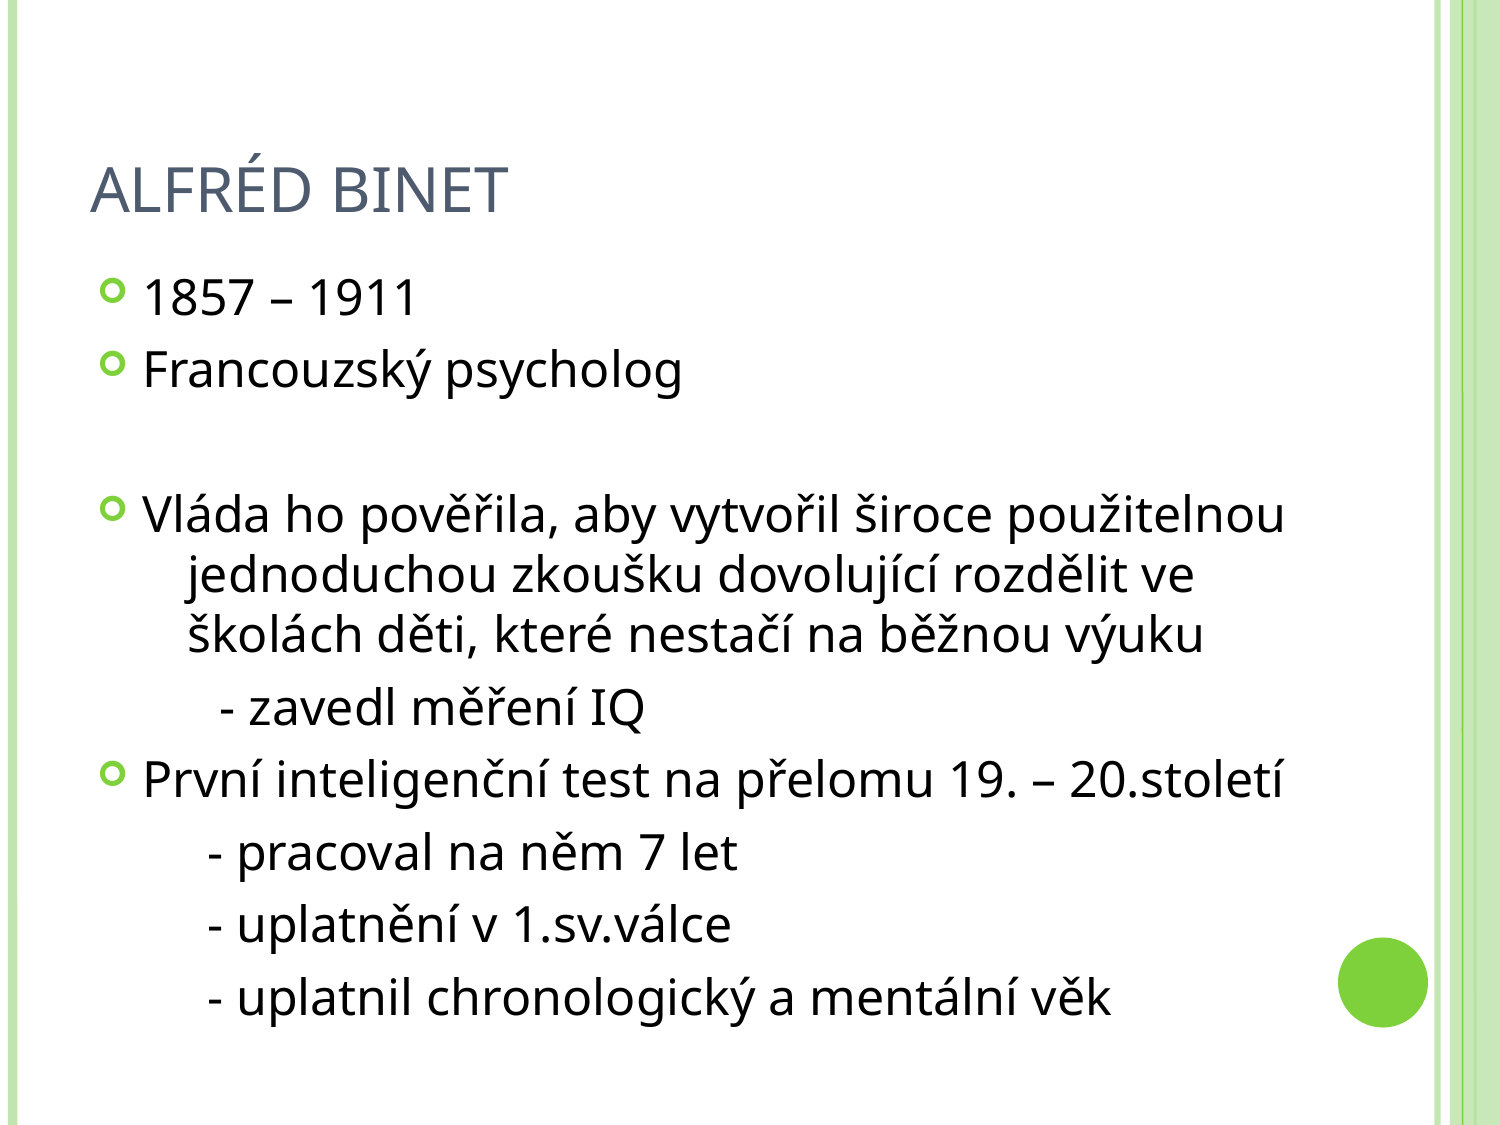

# Alfréd Binet
1857 – 1911
Francouzský psycholog
Vláda ho pověřila, aby vytvořil široce použitelnou jednoduchou zkoušku dovolující rozdělit ve školách děti, které nestačí na běžnou výuku
 - zavedl měření IQ
První inteligenční test na přelomu 19. – 20.století
 - pracoval na něm 7 let
 - uplatnění v 1.sv.válce
 - uplatnil chronologický a mentální věk